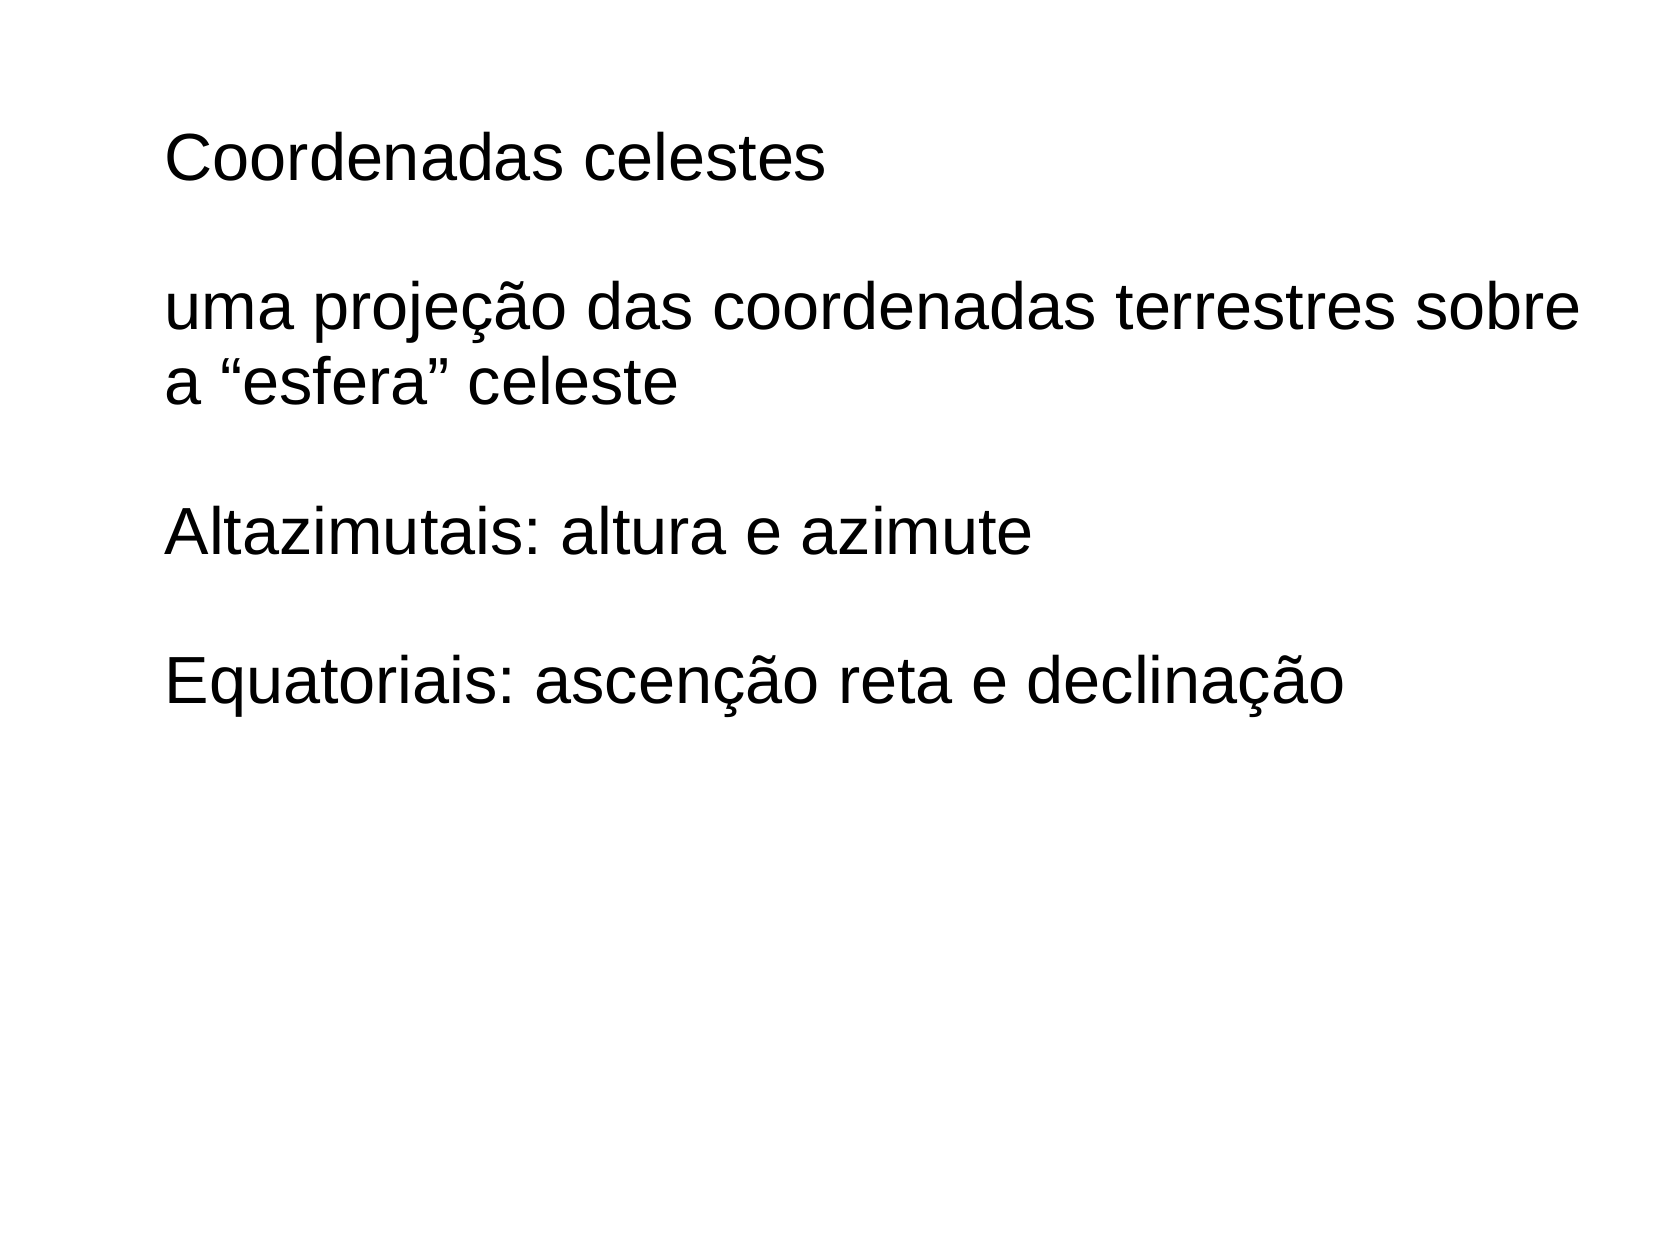

Coordenadas celestes
uma projeção das coordenadas terrestres sobre
a “esfera” celeste
Altazimutais: altura e azimute
Equatoriais: ascenção reta e declinação